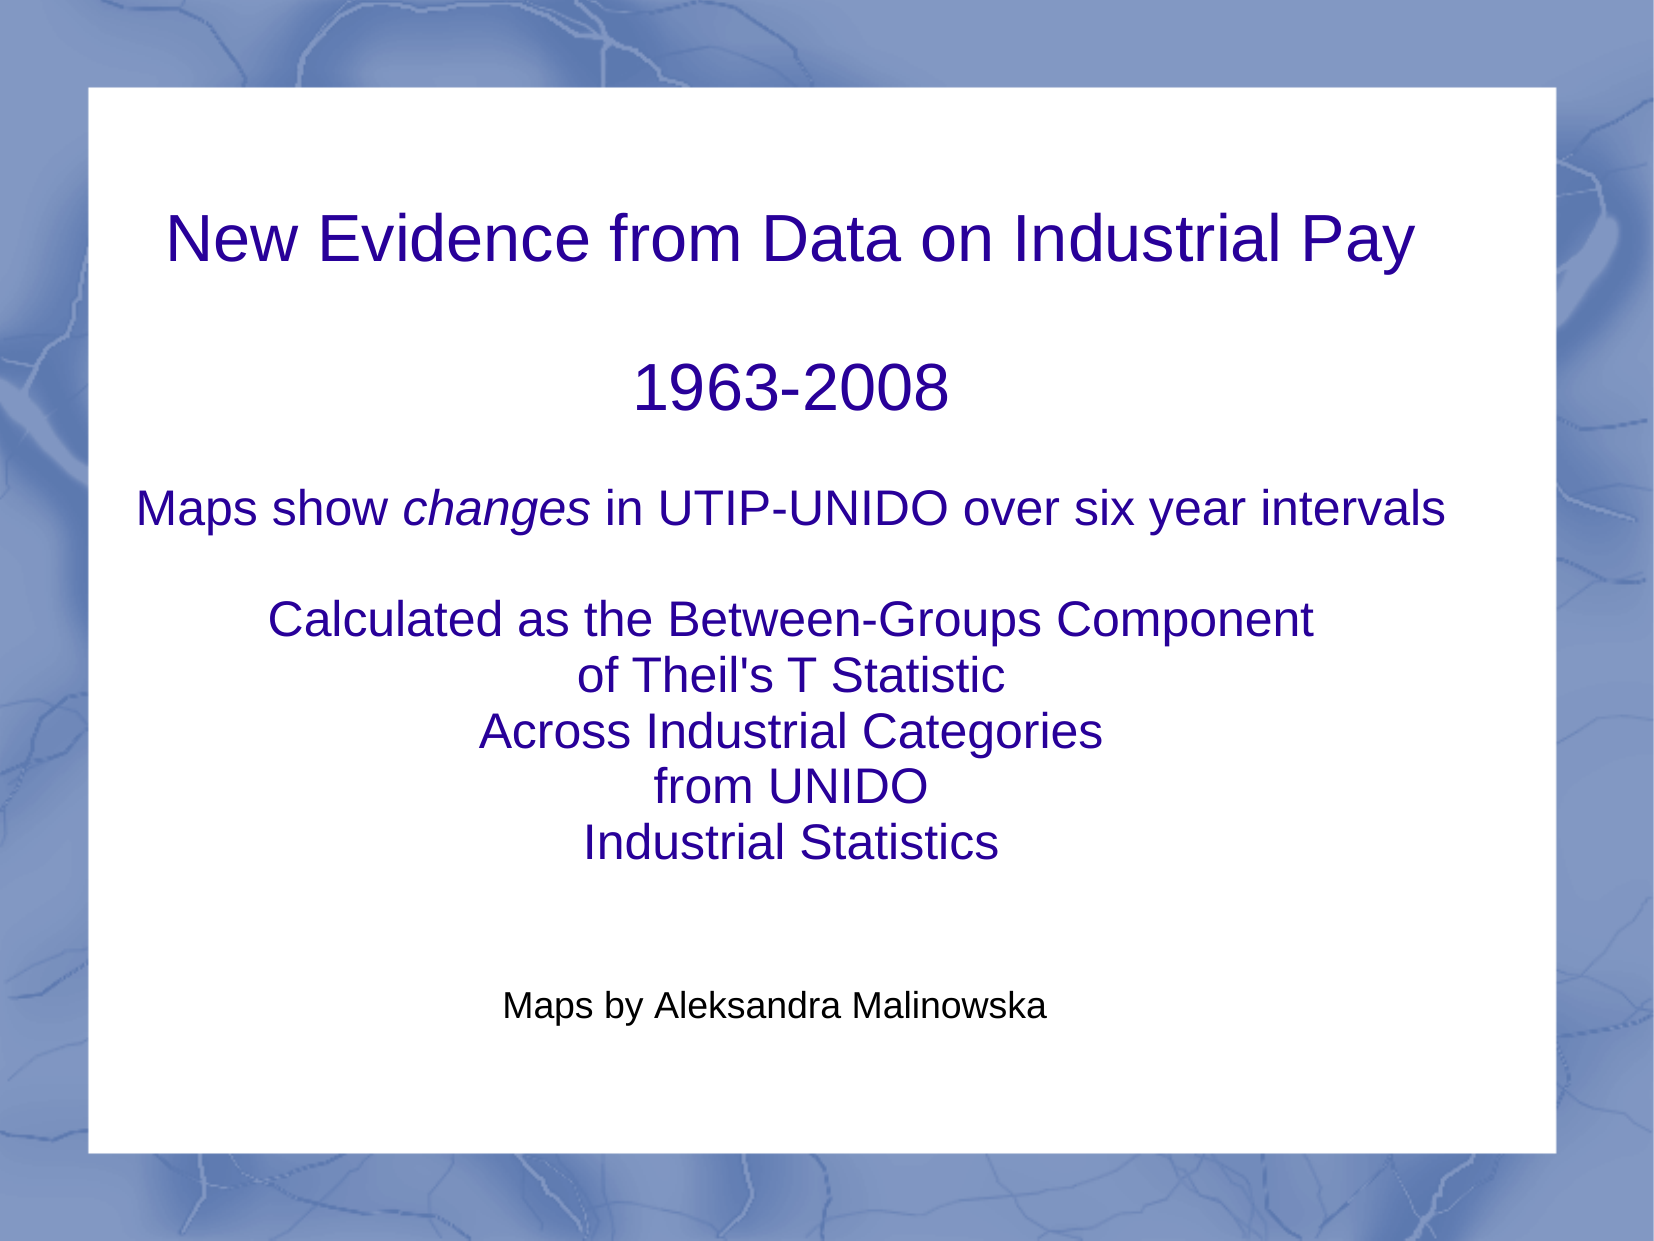

# New Evidence from Data on Industrial Pay 1963-2008 Maps show changes in UTIP-UNIDO over six year intervals Calculated as the Between-Groups Component of Theil's T Statistic Across Industrial Categories from UNIDO Industrial Statistics
Maps by Aleksandra Malinowska